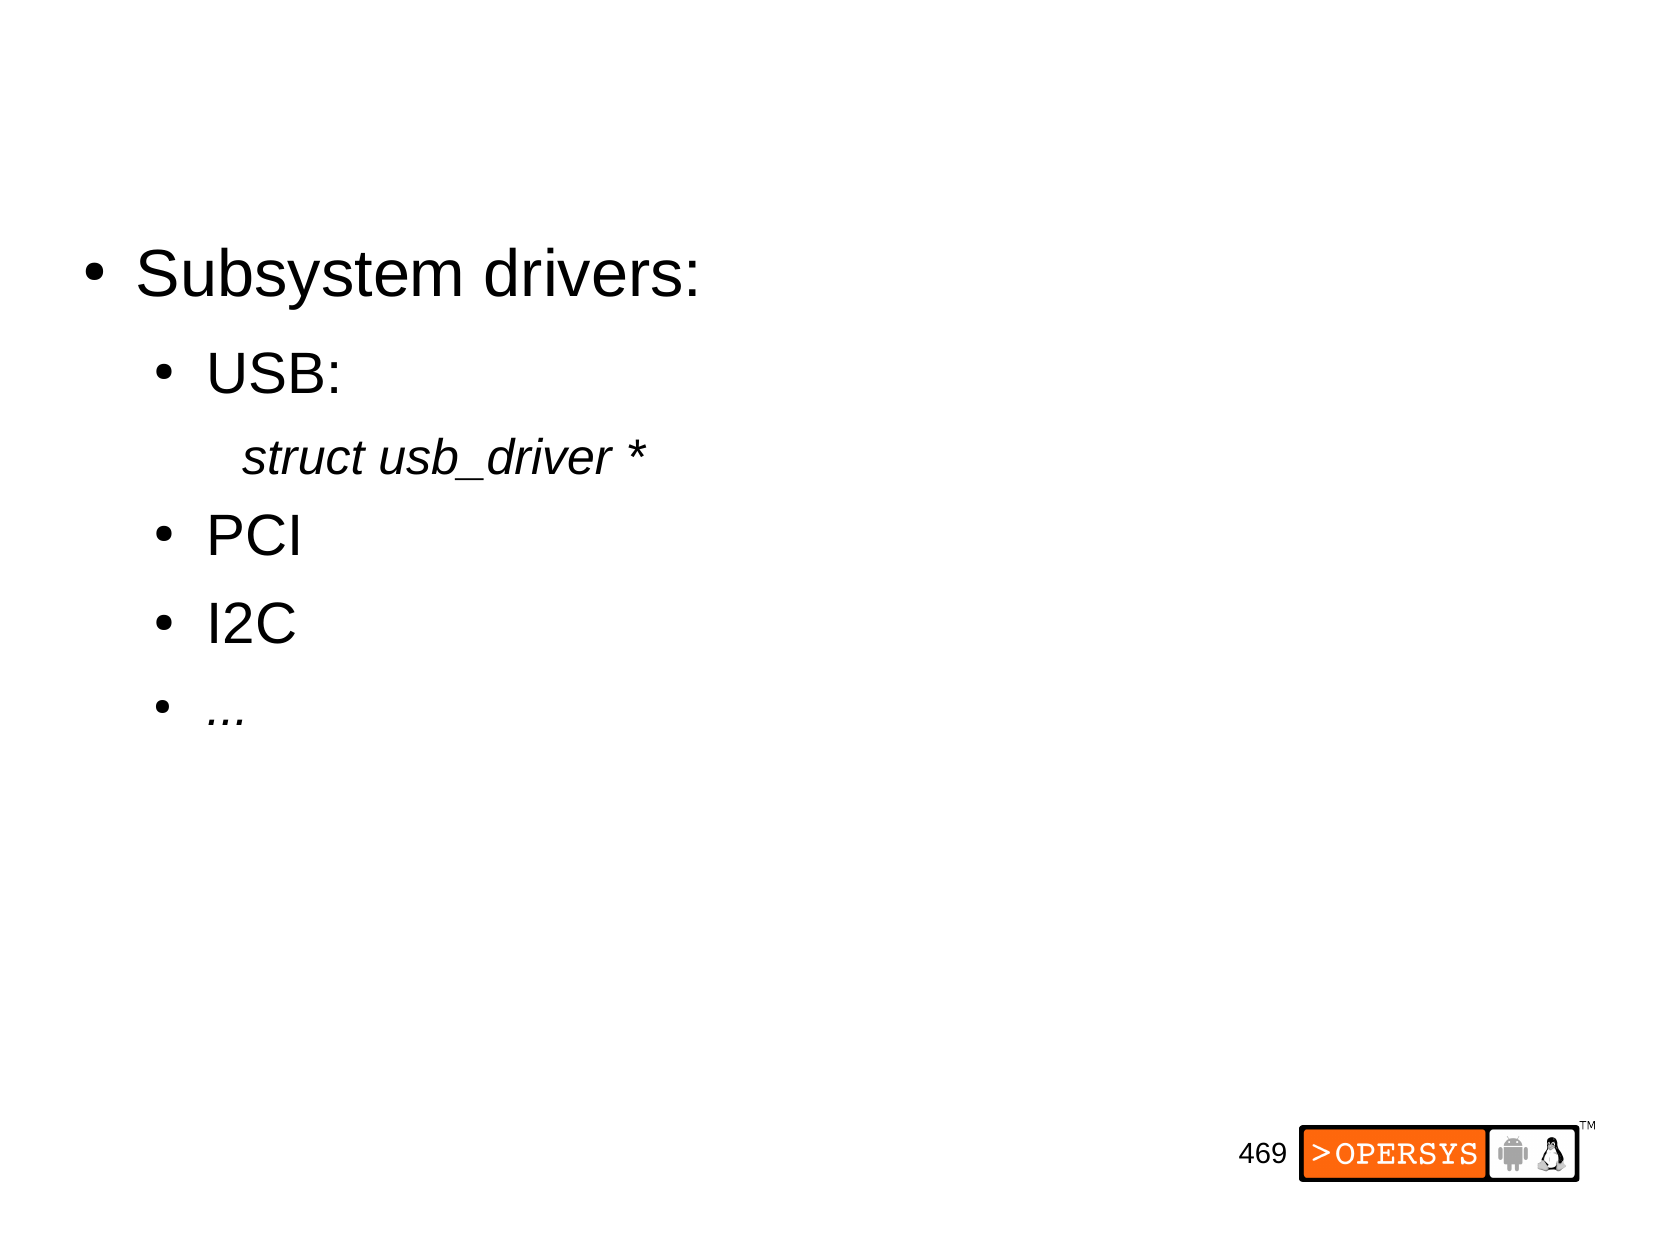

# Subsystem drivers:
USB:
struct usb_driver *
PCI
I2C
...